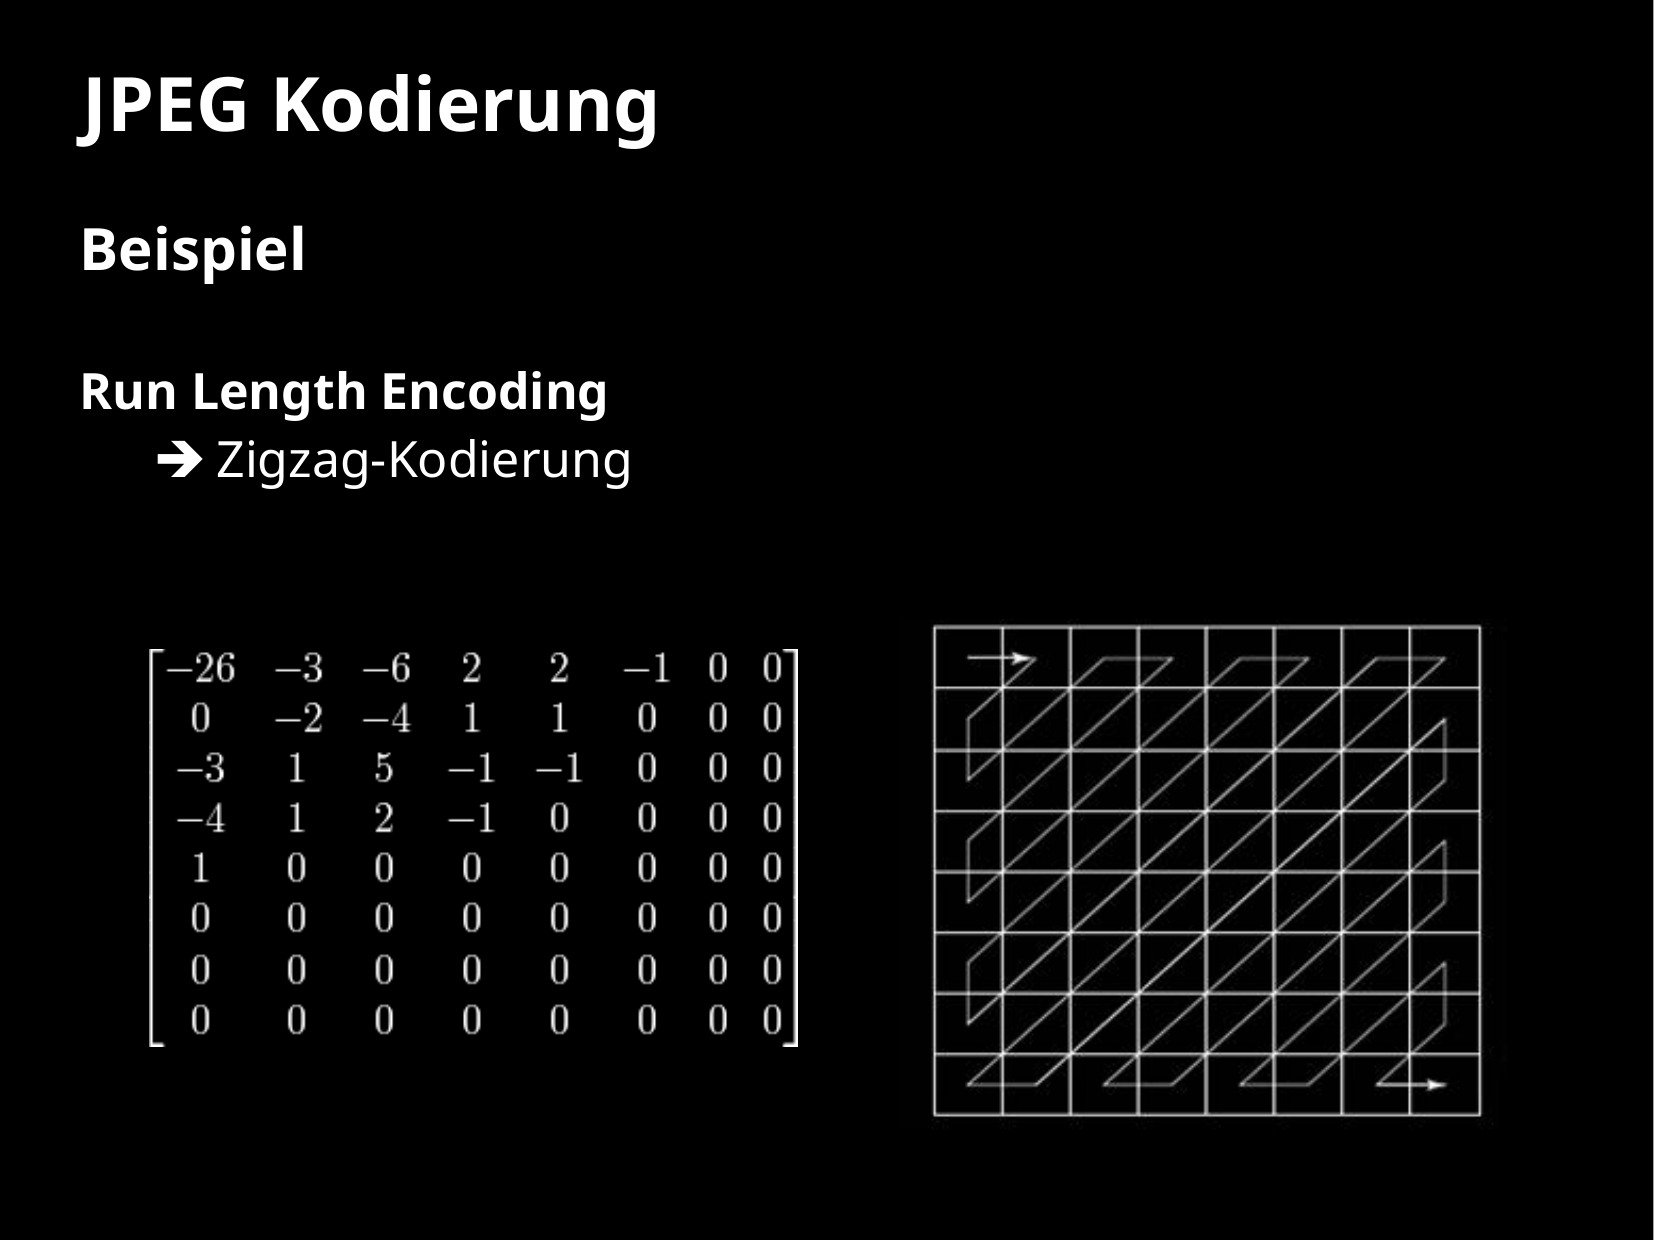

# JPEG Kodierung
Beispiel
Run Length Encoding
	 Zigzag-Kodierung